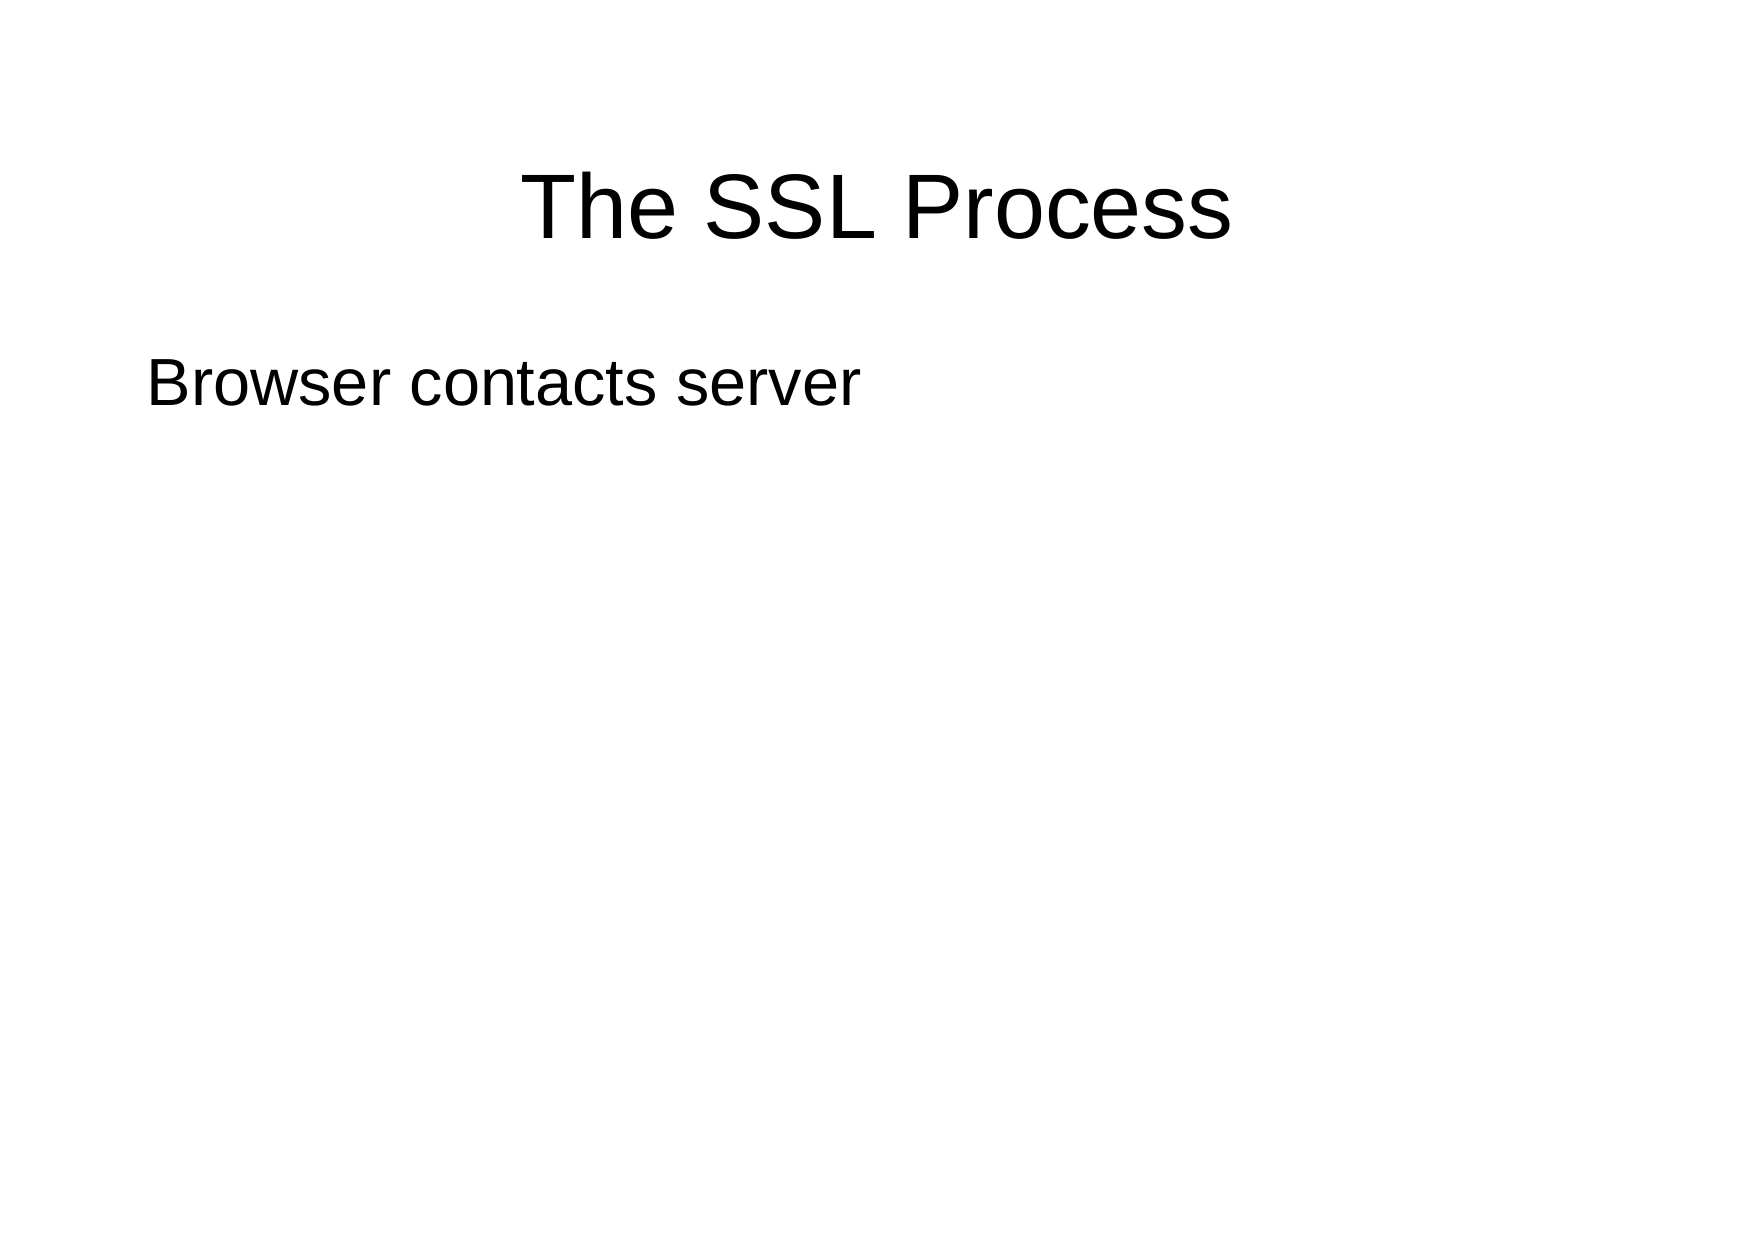

# The SSL Process
Browser contacts server